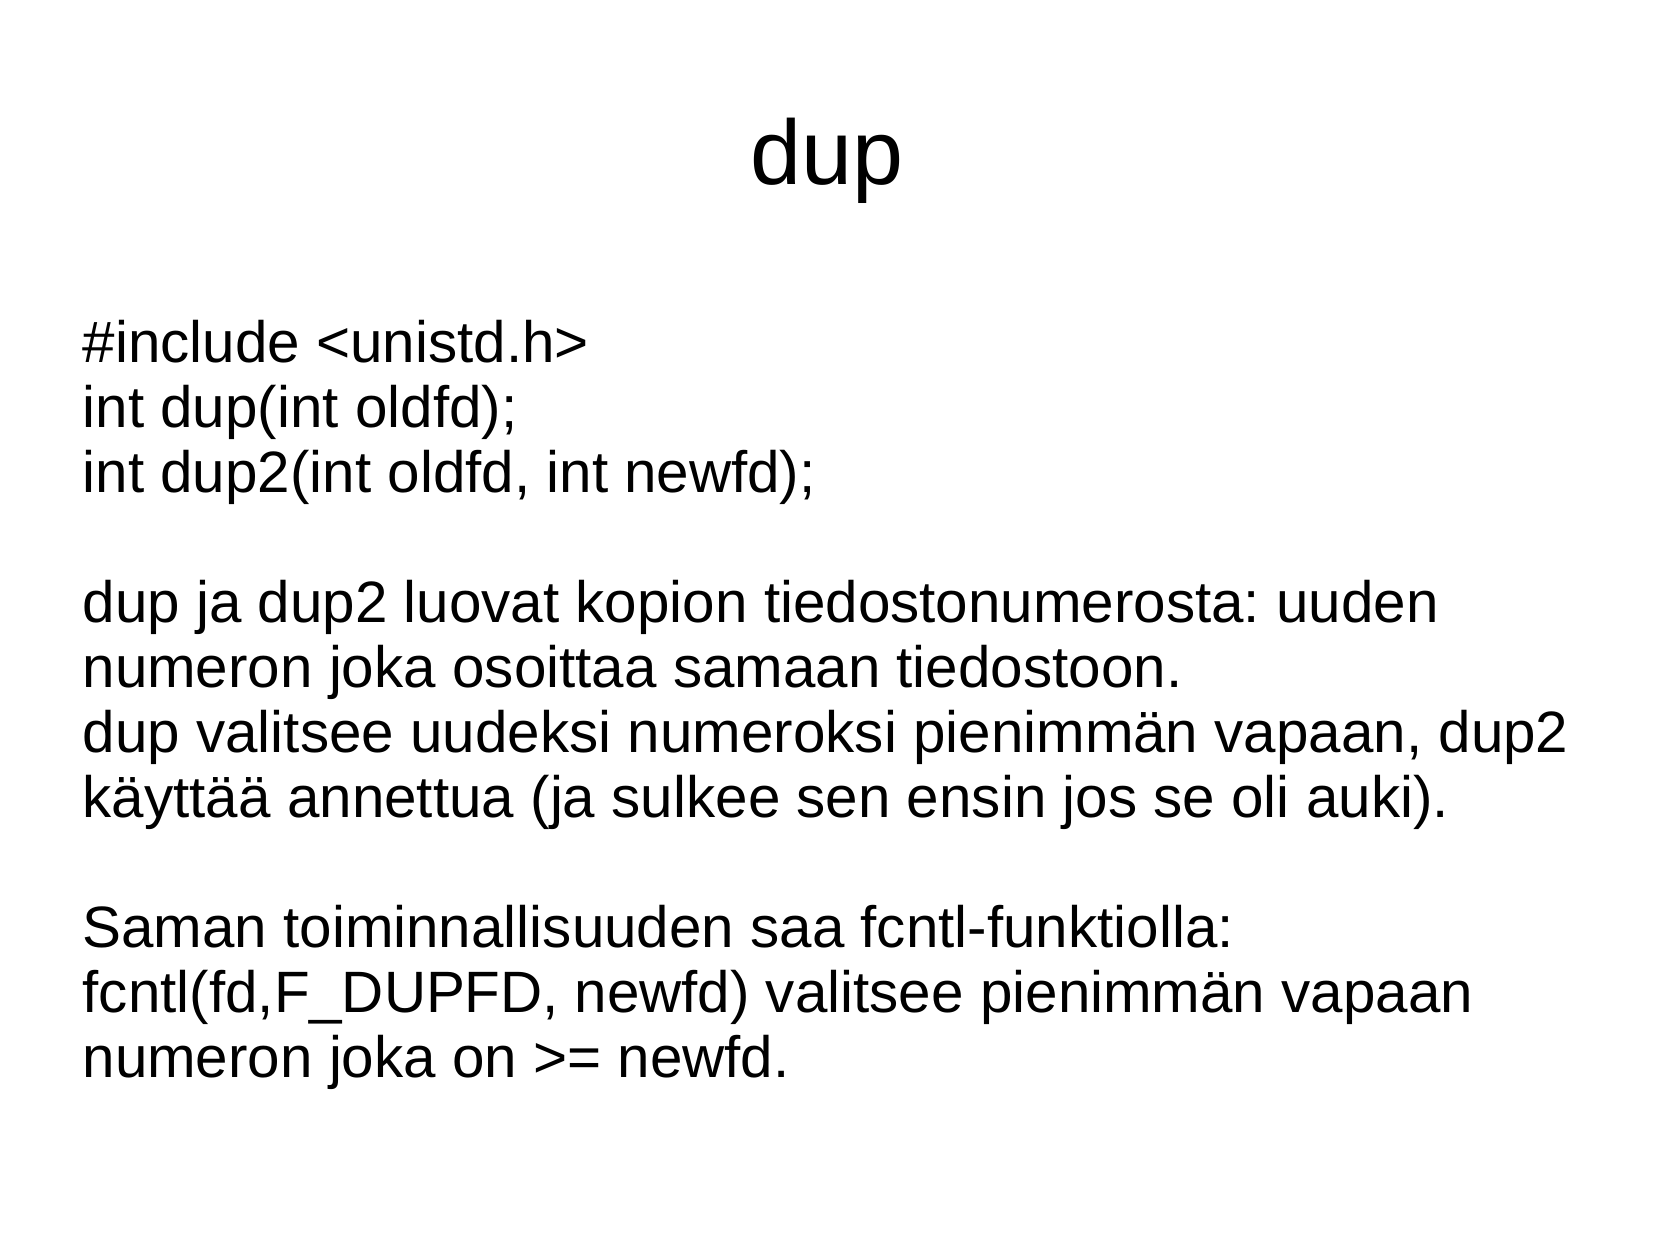

# dup
#include <unistd.h>
int dup(int oldfd);
int dup2(int oldfd, int newfd);
dup ja dup2 luovat kopion tiedostonumerosta: uuden numeron joka osoittaa samaan tiedostoon.
dup valitsee uudeksi numeroksi pienimmän vapaan, dup2 käyttää annettua (ja sulkee sen ensin jos se oli auki).
Saman toiminnallisuuden saa fcntl-funktiolla: fcntl(fd,F_DUPFD, newfd) valitsee pienimmän vapaan numeron joka on >= newfd.